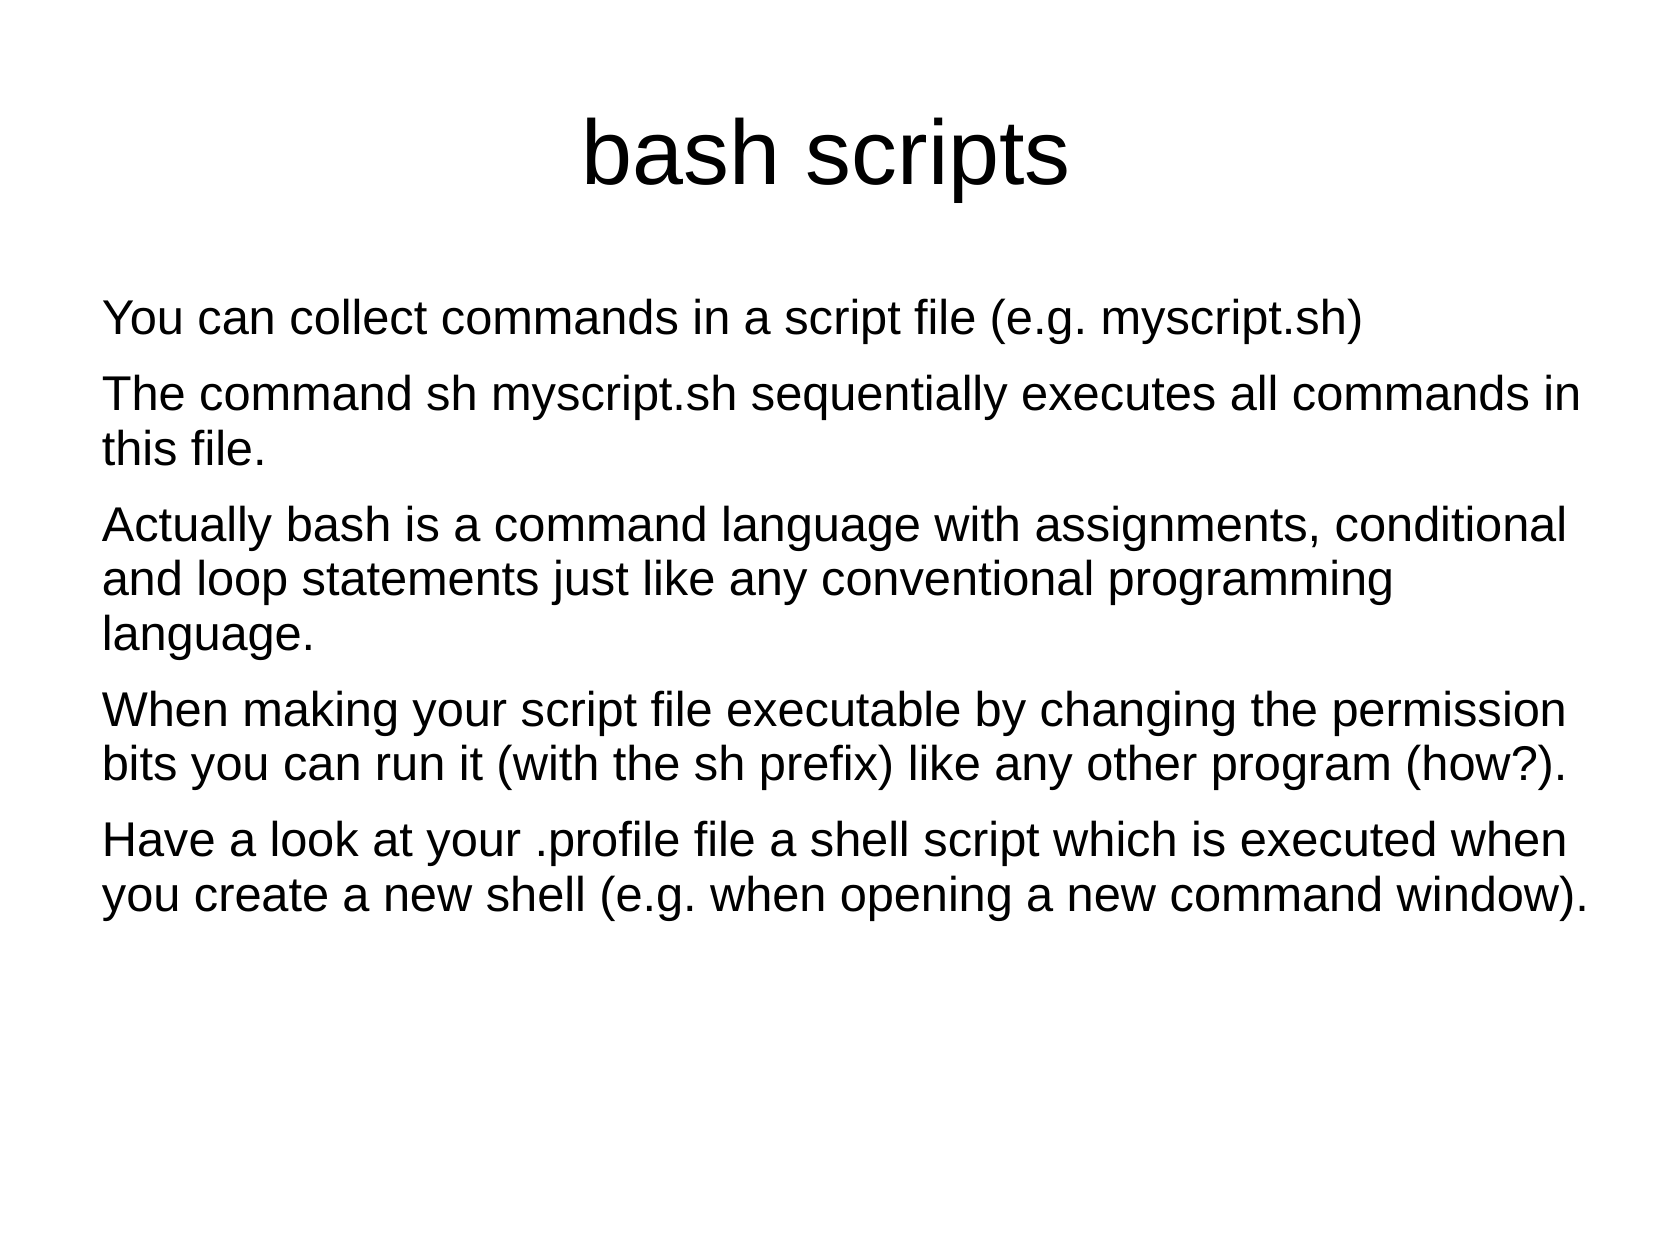

# bash scripts
You can collect commands in a script file (e.g. myscript.sh)
The command sh myscript.sh sequentially executes all commands in this file.
Actually bash is a command language with assignments, conditional and loop statements just like any conventional programming language.
When making your script file executable by changing the permission bits you can run it (with the sh prefix) like any other program (how?).
Have a look at your .profile file a shell script which is executed when you create a new shell (e.g. when opening a new command window).